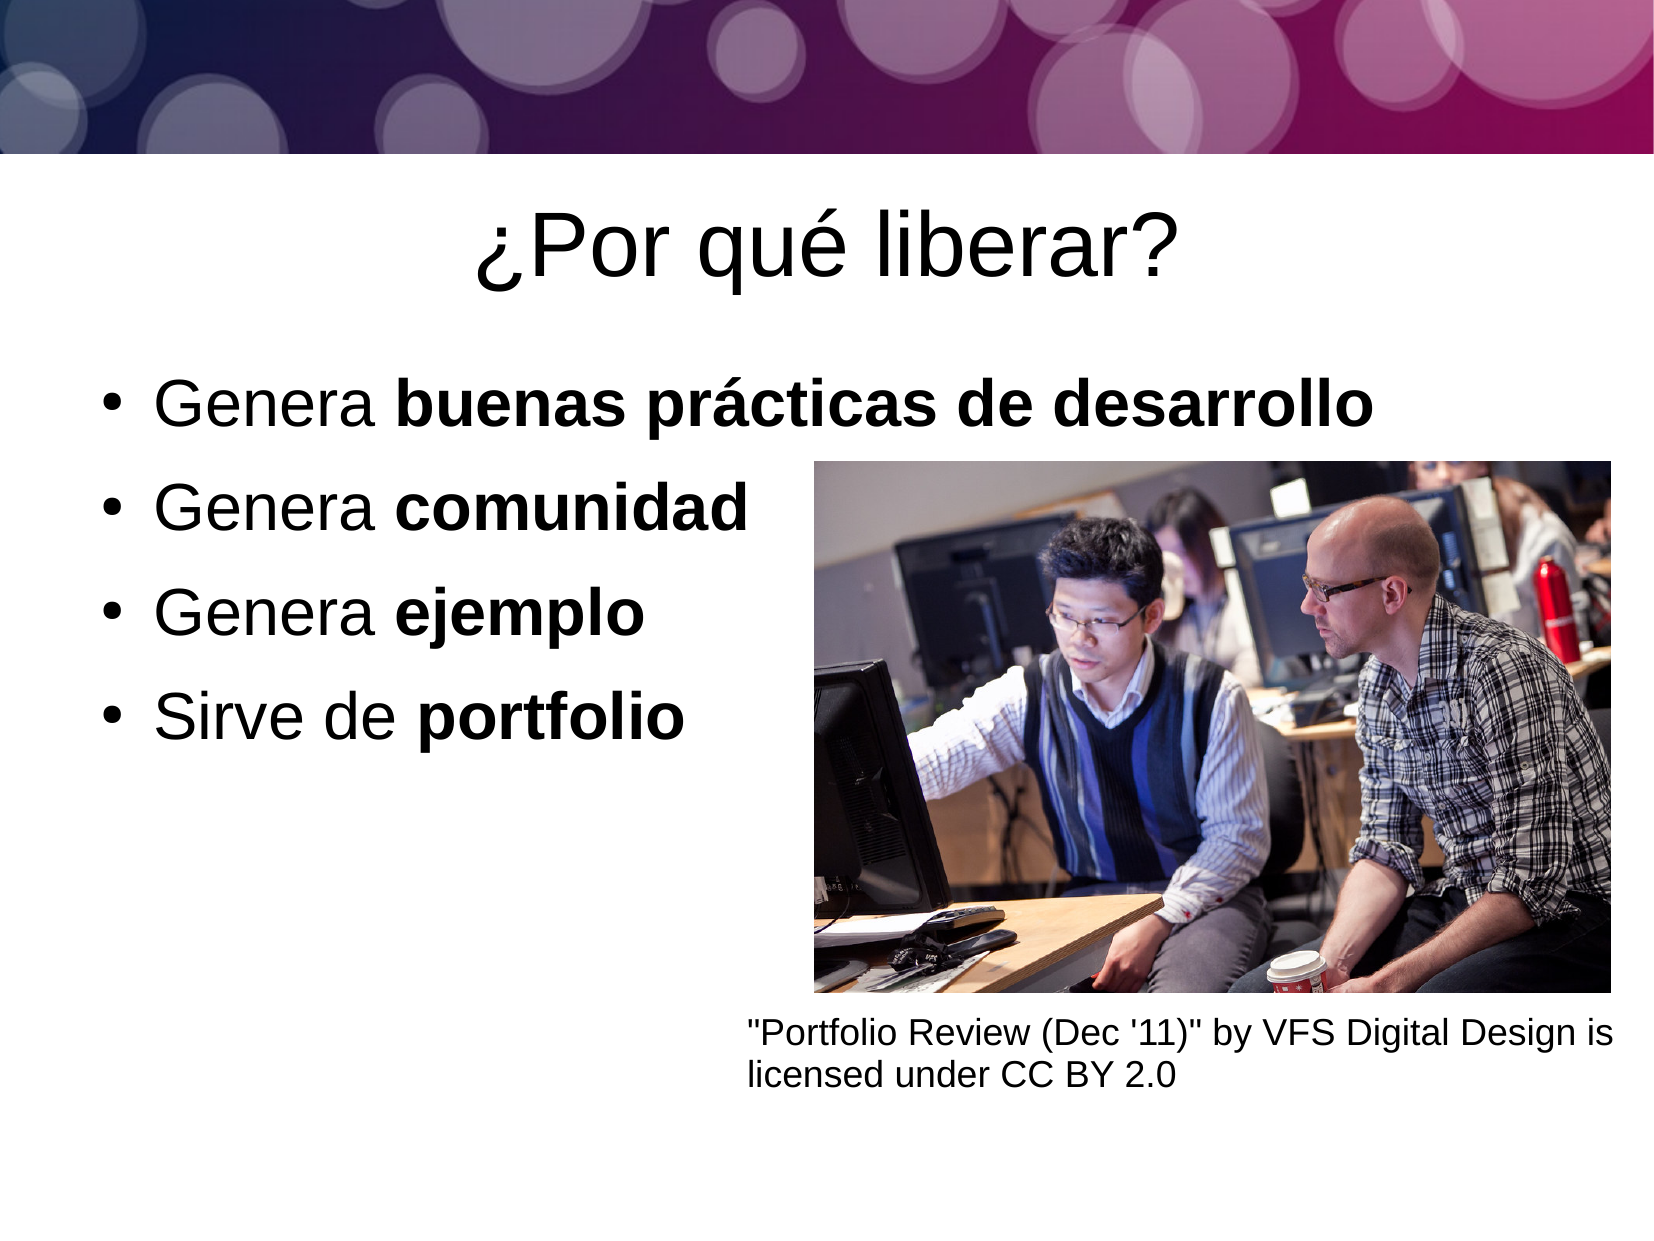

# ¿Por qué liberar?
Genera buenas prácticas de desarrollo
Genera comunidad
Genera ejemplo
Sirve de portfolio
"Portfolio Review (Dec '11)" by VFS Digital Design is licensed under CC BY 2.0